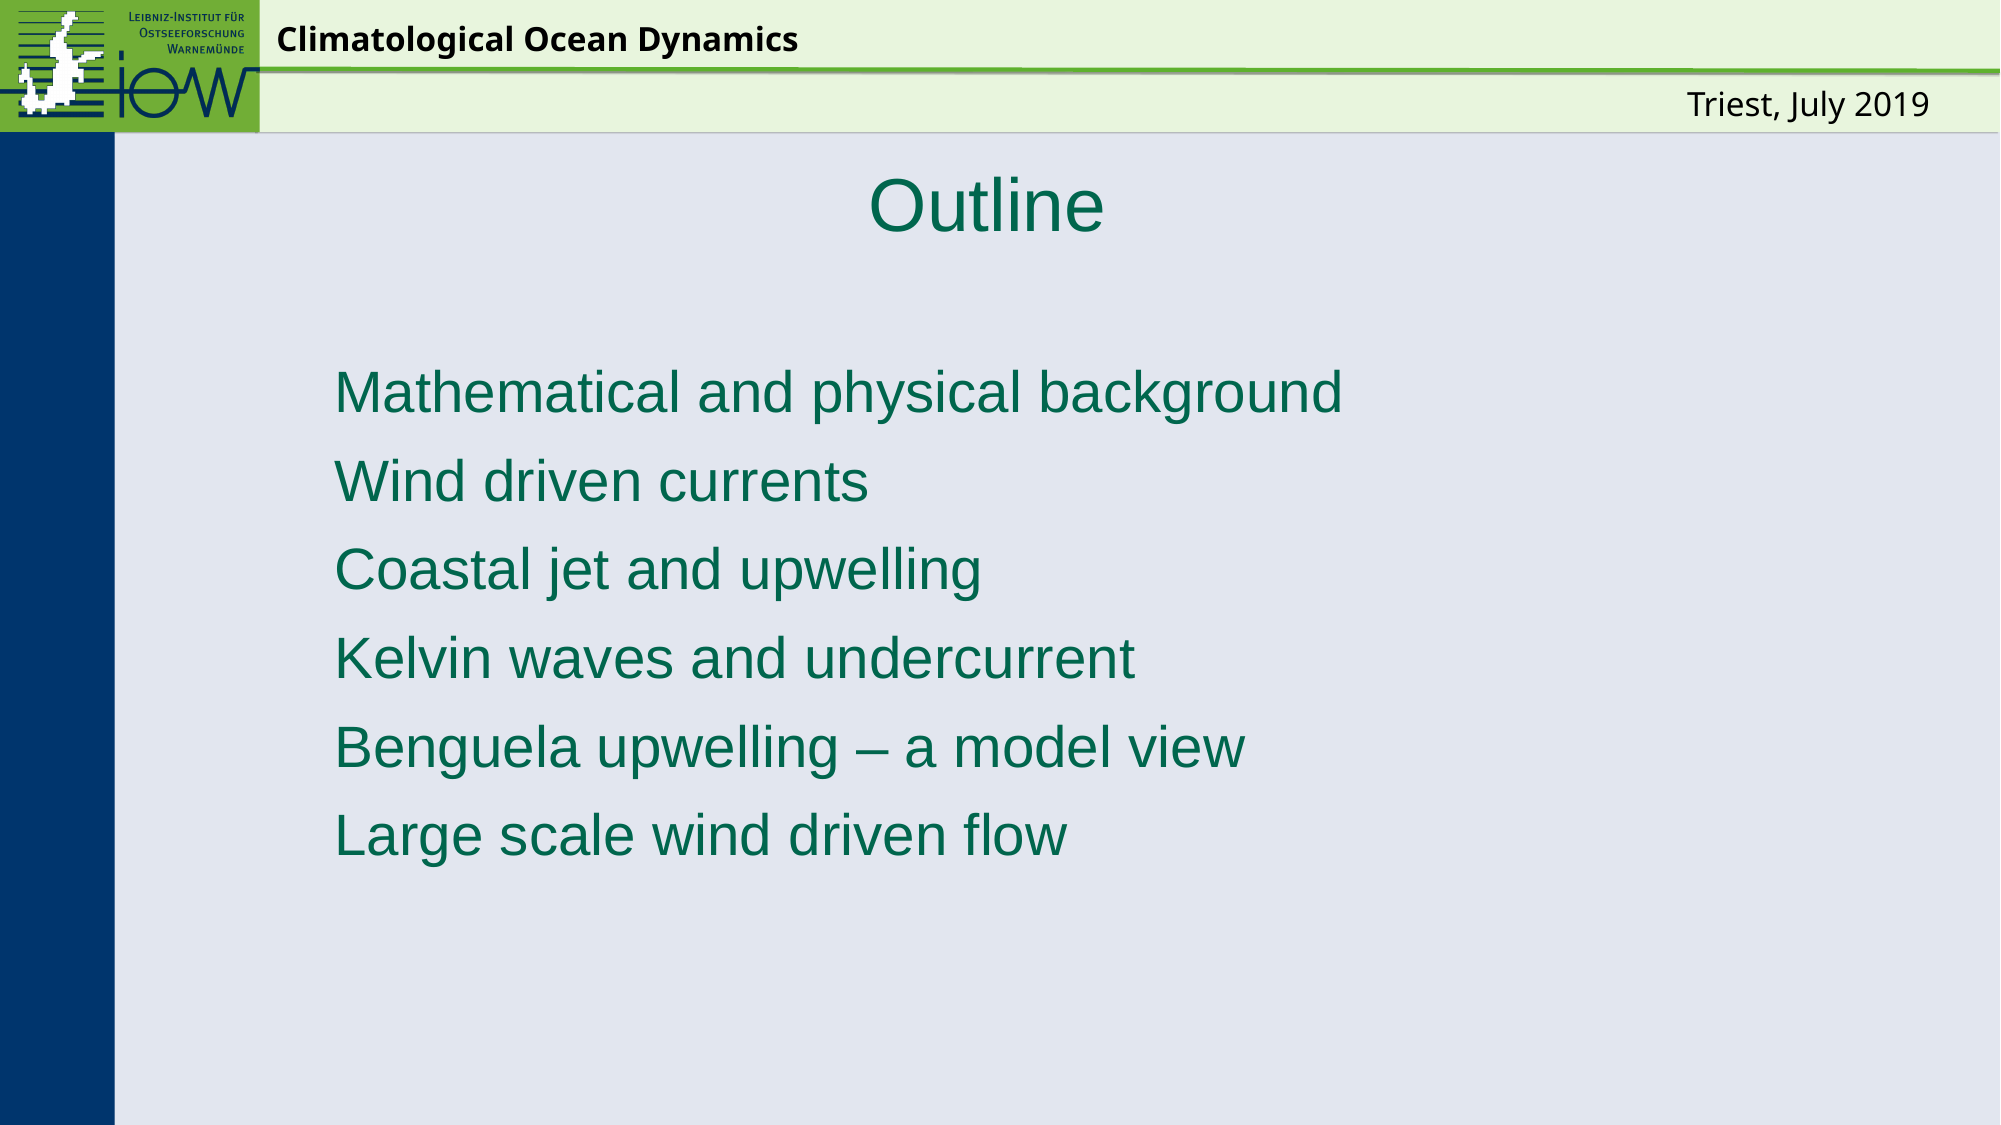

Outline
Mathematical and physical background
Wind driven currents
Coastal jet and upwelling
Kelvin waves and undercurrent
Benguela upwelling – a model view
Large scale wind driven flow